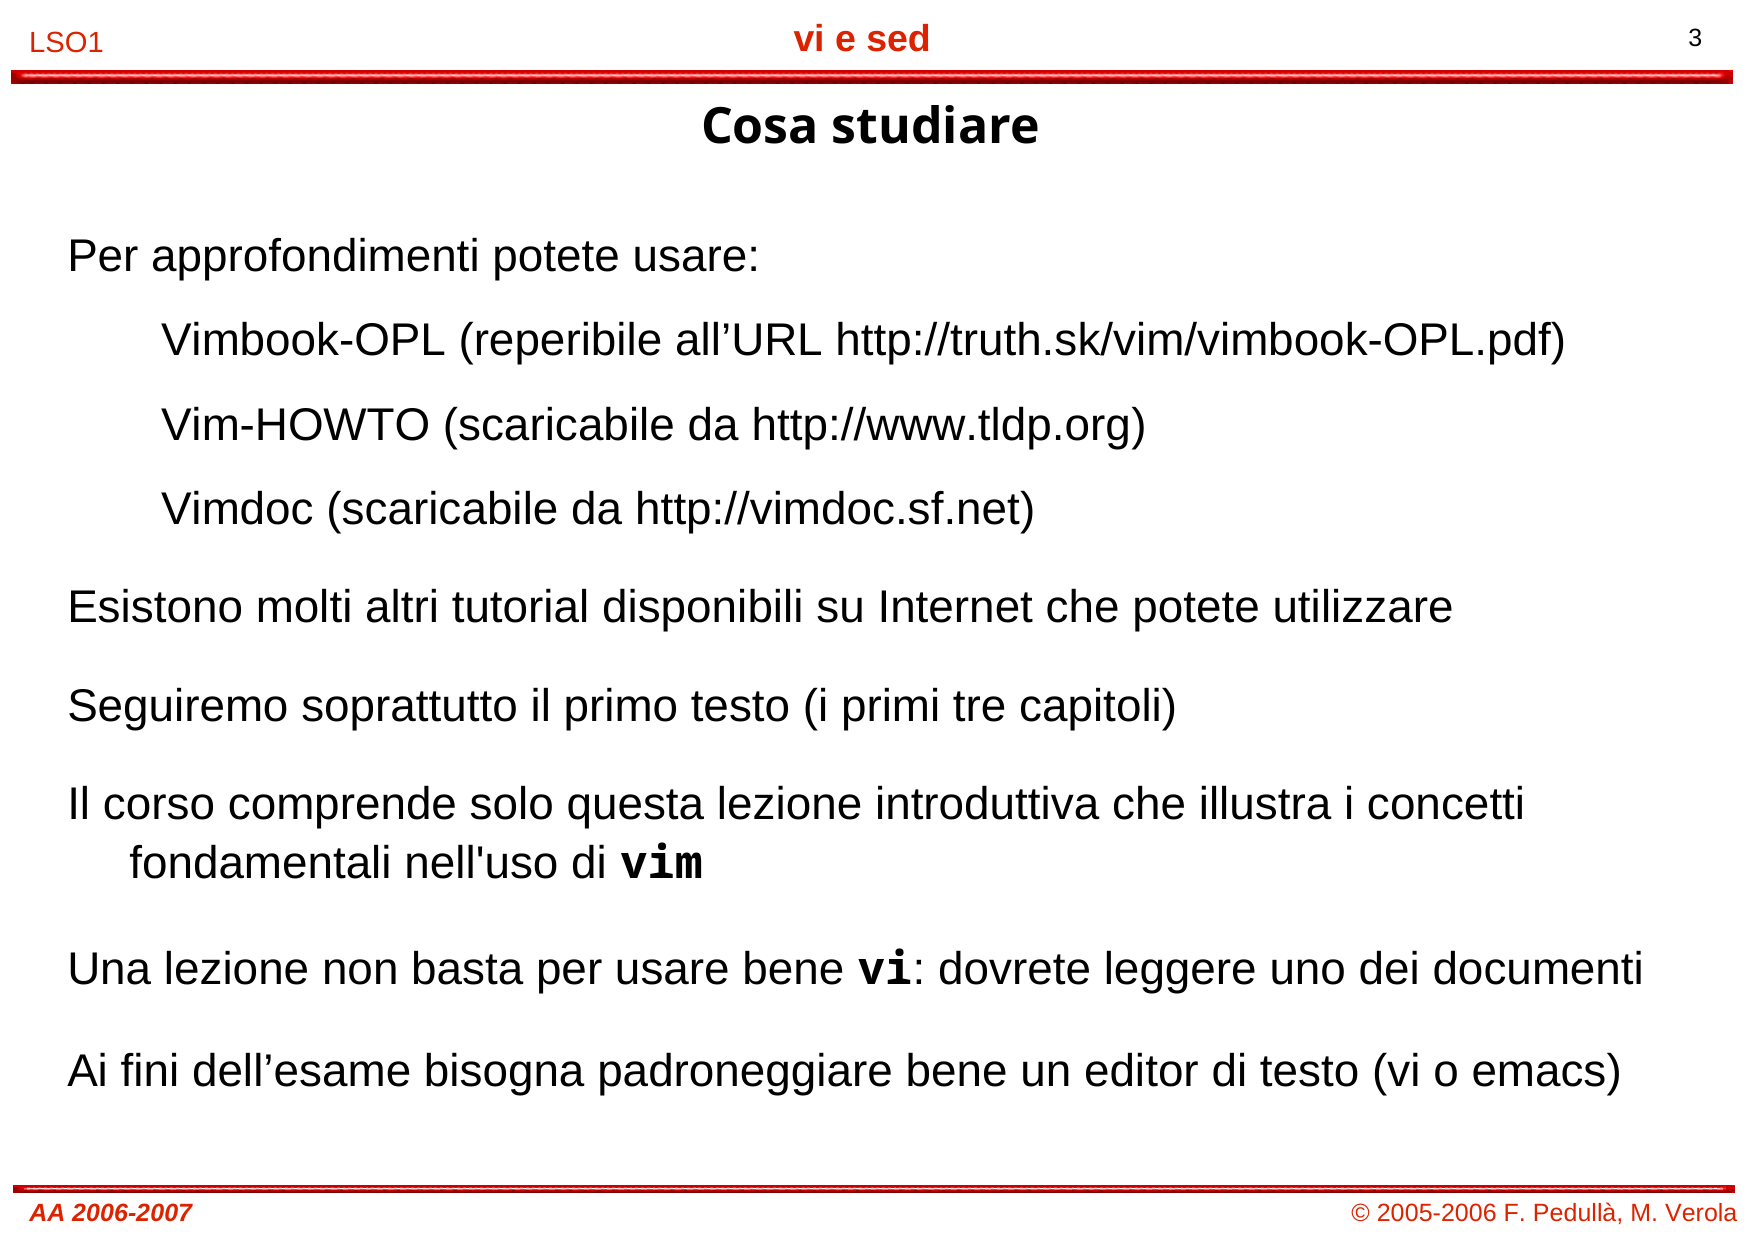

# Cosa studiare
Per approfondimenti potete usare:
Vimbook-OPL (reperibile all’URL http://truth.sk/vim/vimbook-OPL.pdf)
Vim-HOWTO (scaricabile da http://www.tldp.org)
Vimdoc (scaricabile da http://vimdoc.sf.net)
Esistono molti altri tutorial disponibili su Internet che potete utilizzare
Seguiremo soprattutto il primo testo (i primi tre capitoli)
Il corso comprende solo questa lezione introduttiva che illustra i concetti fondamentali nell'uso di vim
Una lezione non basta per usare bene vi: dovrete leggere uno dei documenti
Ai fini dell’esame bisogna padroneggiare bene un editor di testo (vi o emacs)